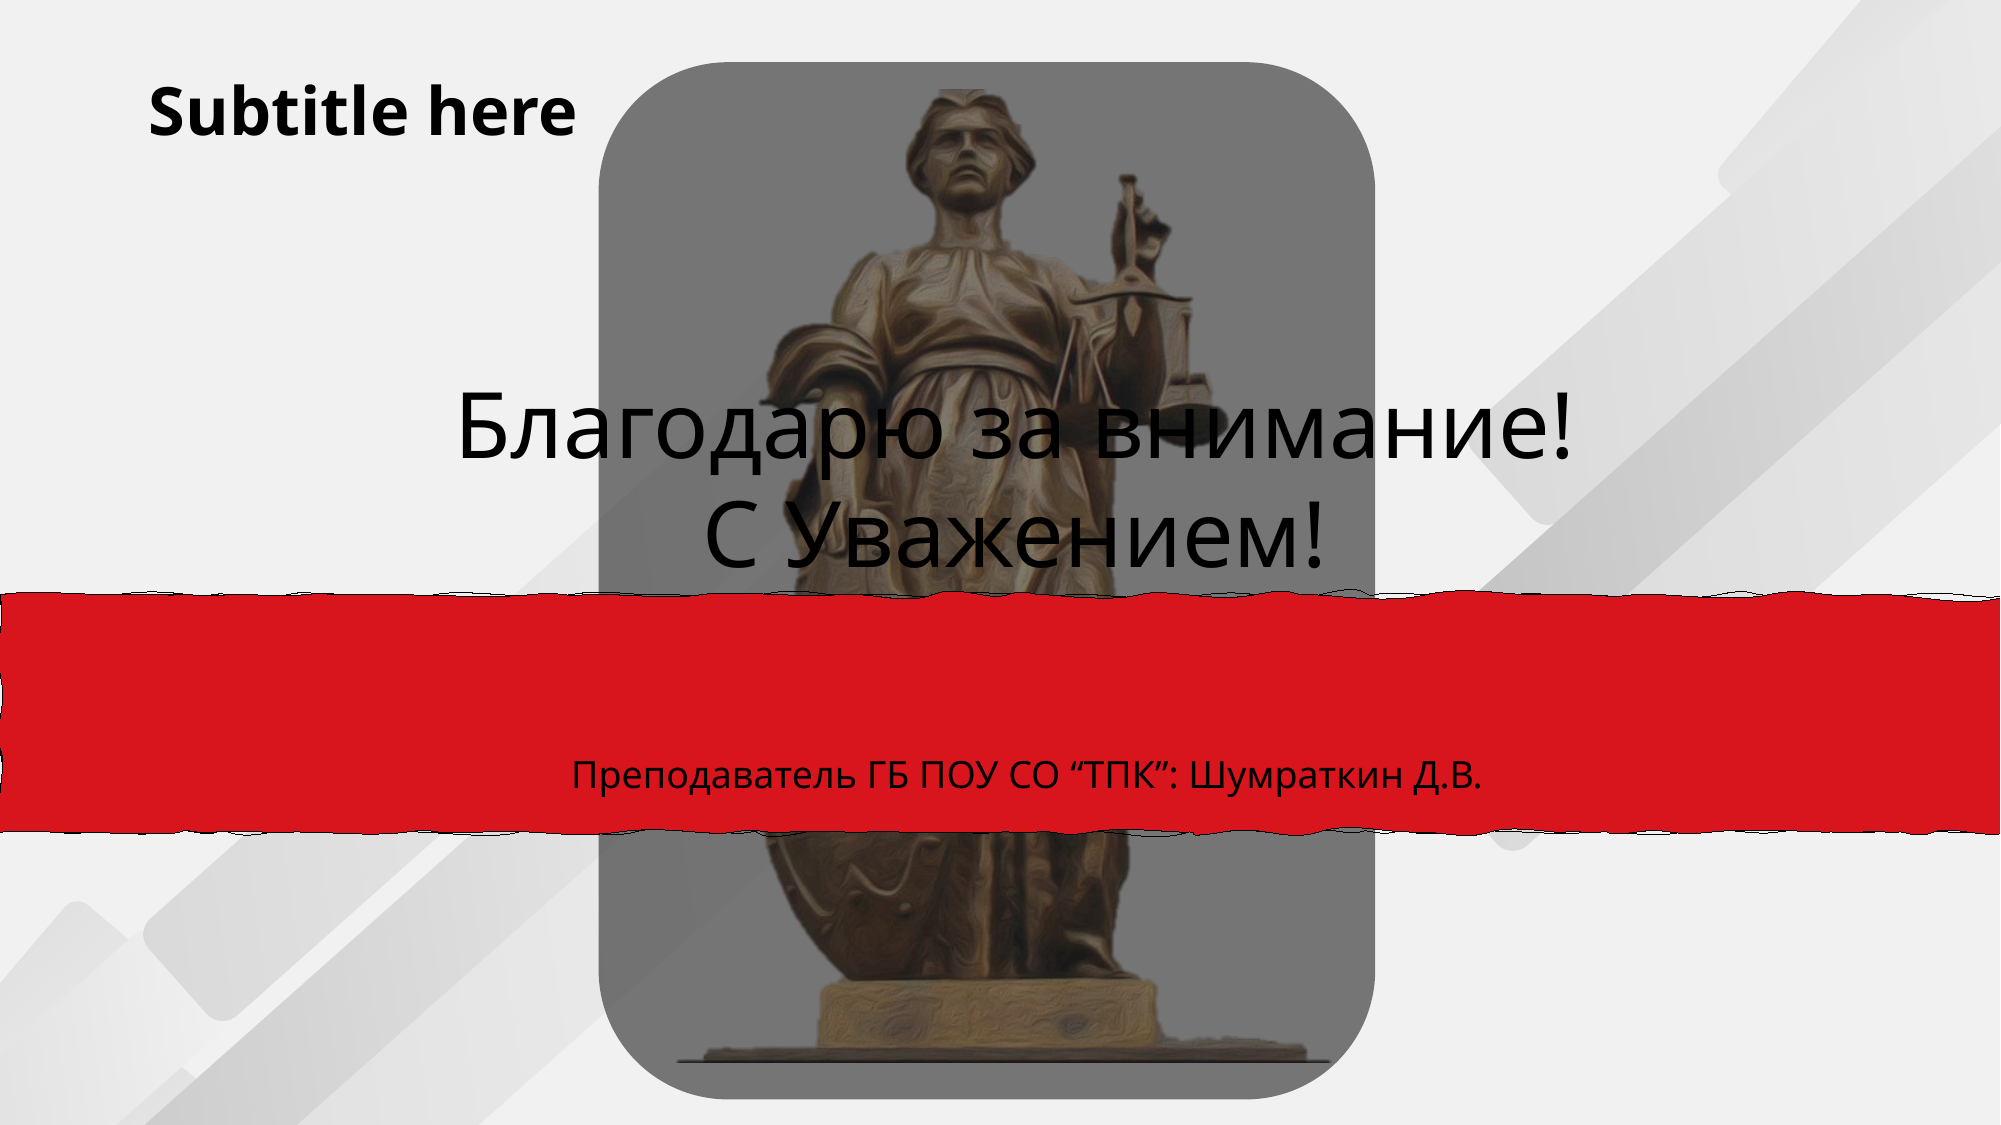

Благодарю за внимание!
С Уважением!
Преподаватель ГБ ПОУ СО “ТПК”: Шумраткин Д.В.